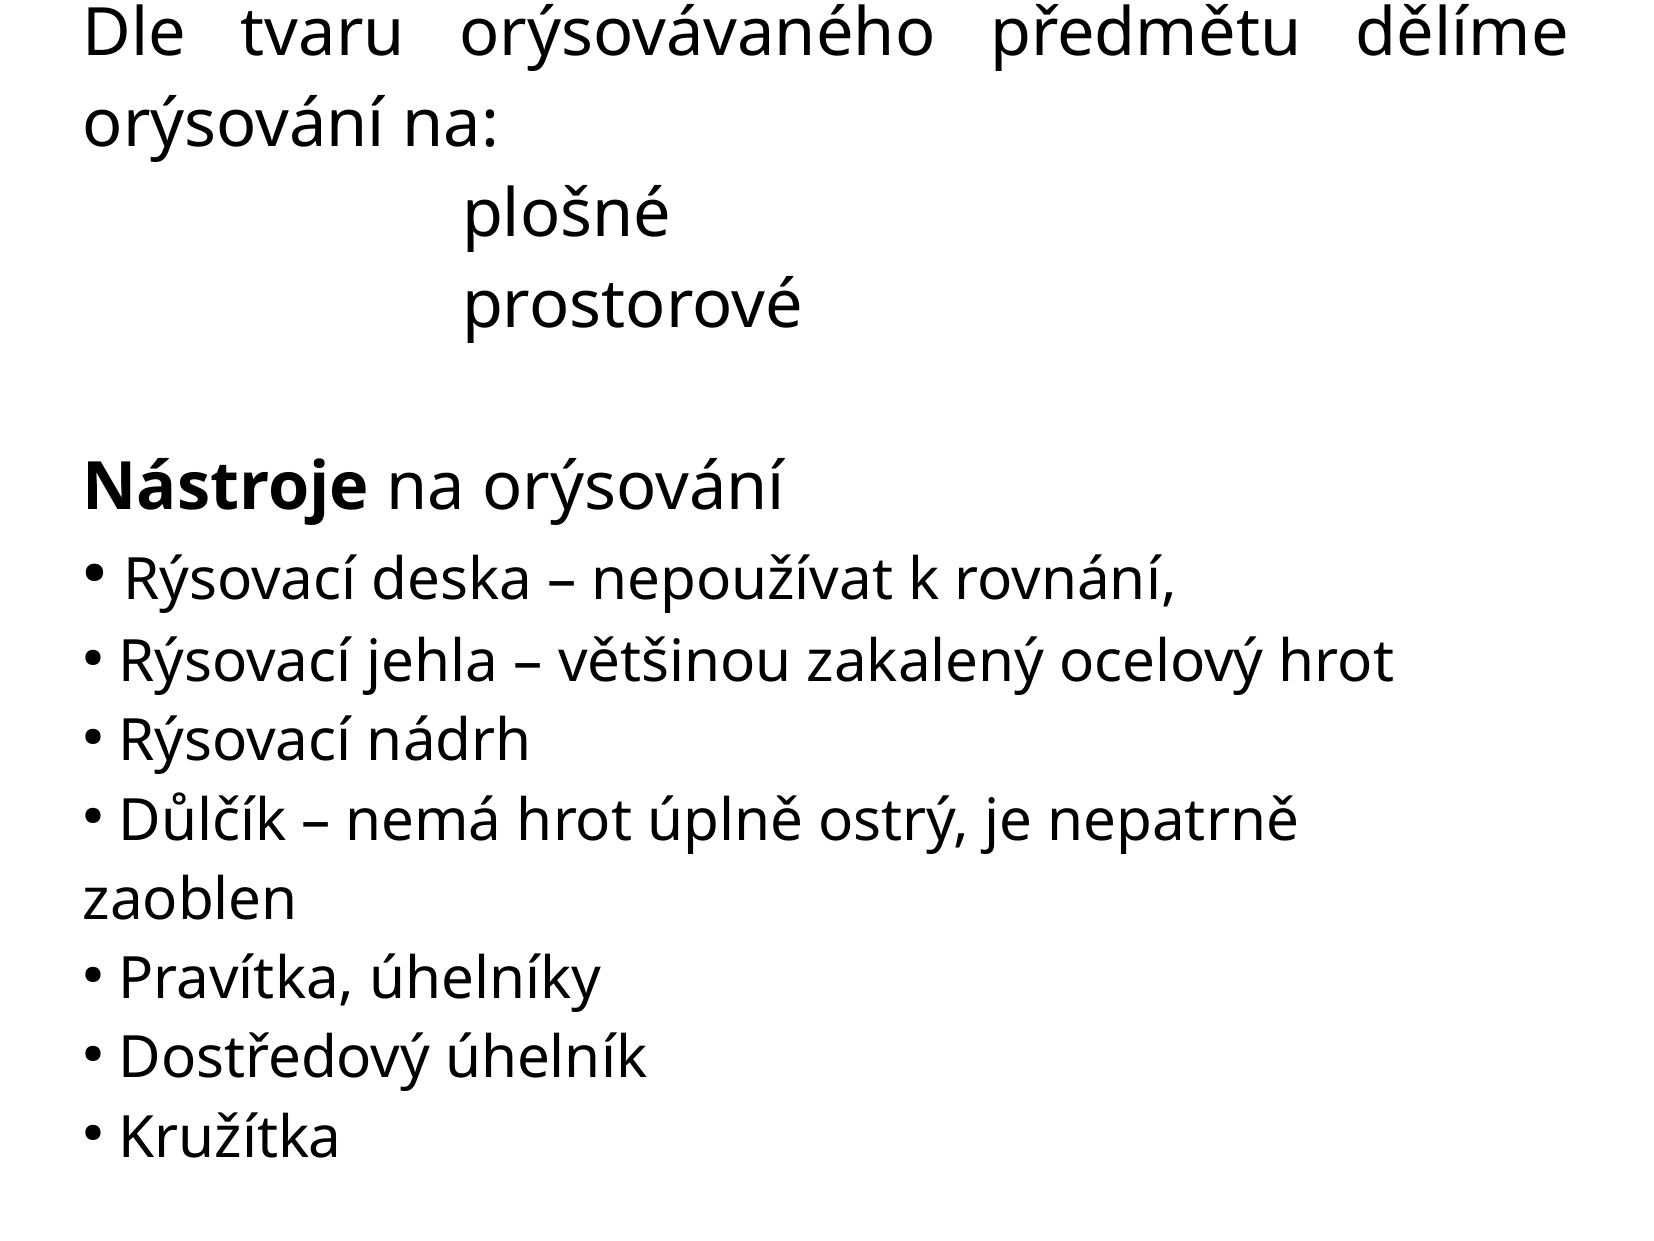

# Dle tvaru orýsovávaného předmětu dělíme orýsování na:
 plošné
 prostorové
Nástroje na orýsování
 Rýsovací deska – nepoužívat k rovnání,
 Rýsovací jehla – většinou zakalený ocelový hrot
 Rýsovací nádrh
 Důlčík – nemá hrot úplně ostrý, je nepatrně zaoblen
 Pravítka, úhelníky
 Dostředový úhelník
 Kružítka